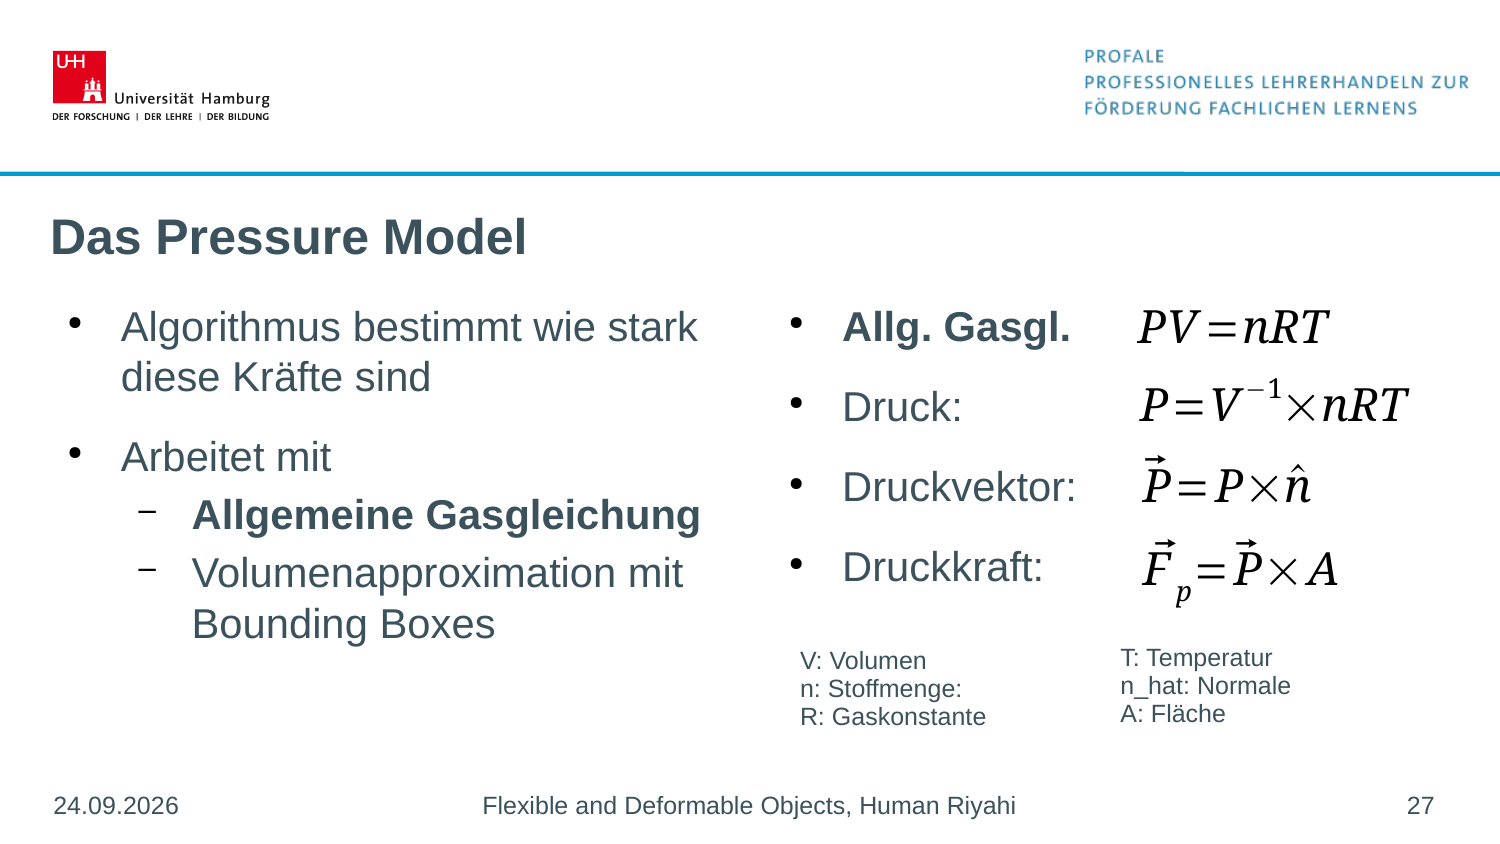

Dazu die richtige Quelle suchen für Mass Spring
Name für Ideal gas law aus Wikipedia https://de.wikipedia.org/wiki/Thermische_Zustandsgleichung_idealer_Gase
XPBD Claim, eigentlich nur weil Godot’s Softbody 3D dafür Properties hat
In den Jolt Code schauen?
# Das Pressure Model
Algorithmus bestimmt wie stark diese Kräfte sind
Arbeitet mit
Allgemeine Gasgleichung
Volumenapproximation mit Bounding Boxes
Allg. Gasgl.
Druck:
Druckvektor:
Druckkraft:
T: Temperatur
n_hat: Normale
A: Fläche
V: Volumen
n: Stoffmenge:
R: Gaskonstante
Flexible and Deformable Objects, Human Riyahi